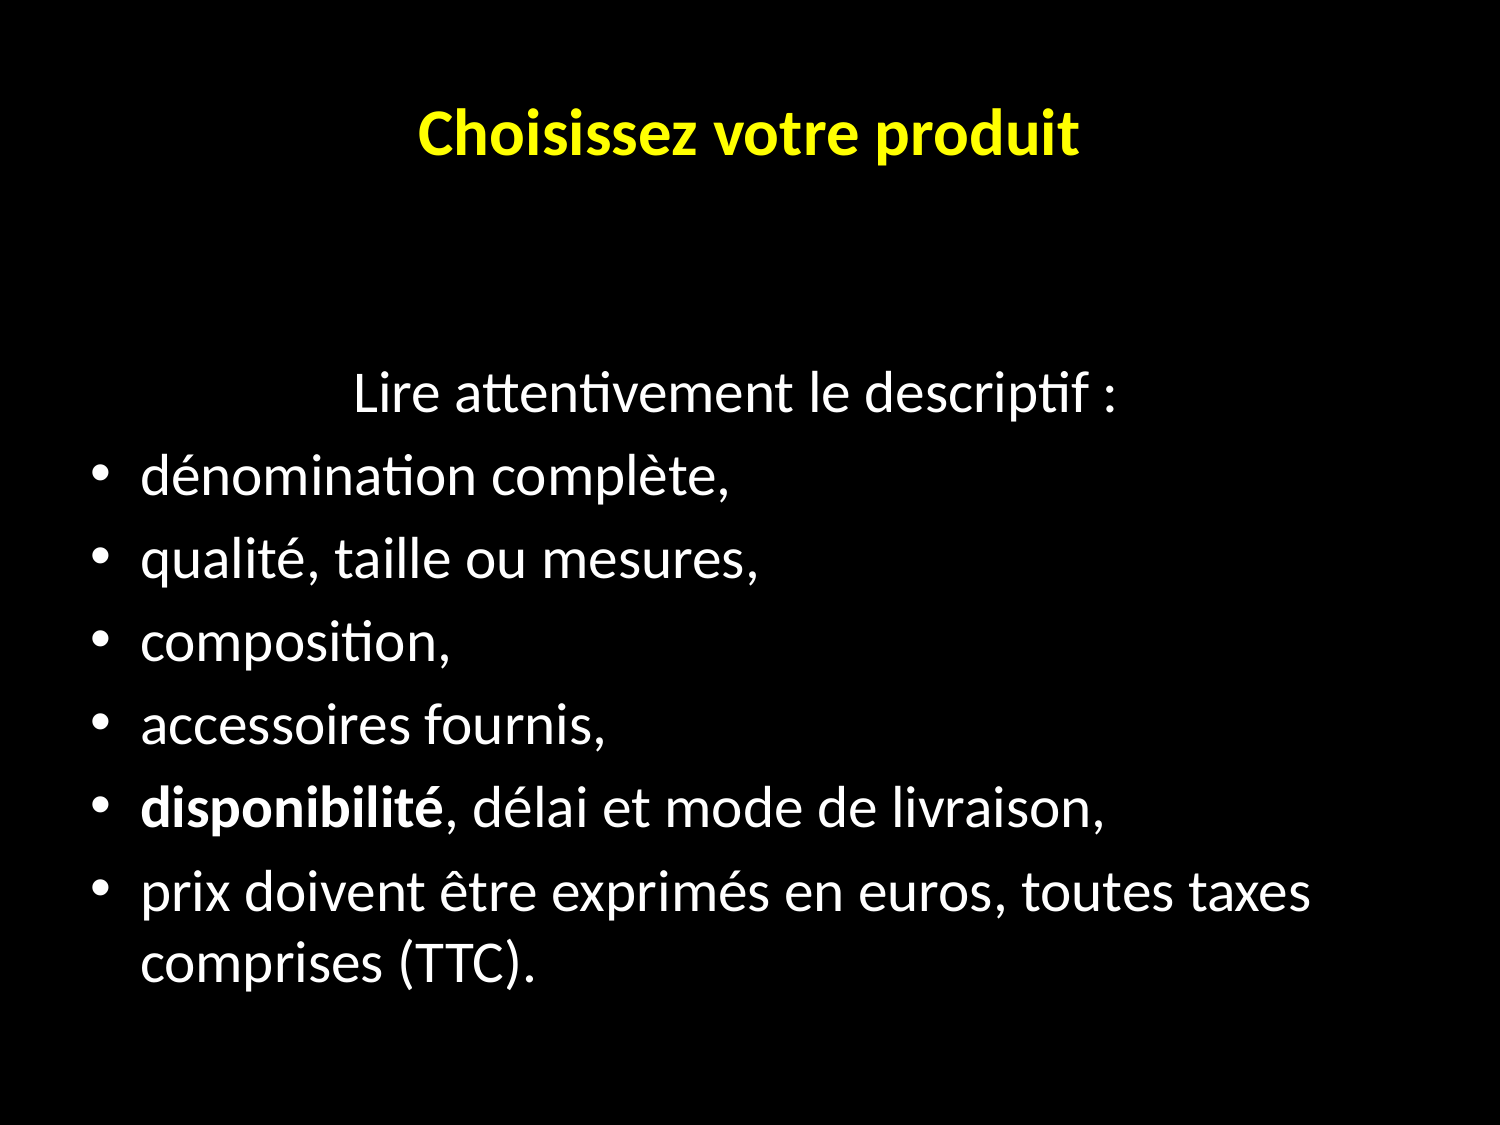

Choisissez votre produit
# Lire attentivement le descriptif :
dénomination complète,
qualité, taille ou mesures,
composition,
accessoires fournis,
disponibilité, délai et mode de livraison,
prix doivent être exprimés en euros, toutes taxes comprises (TTC).